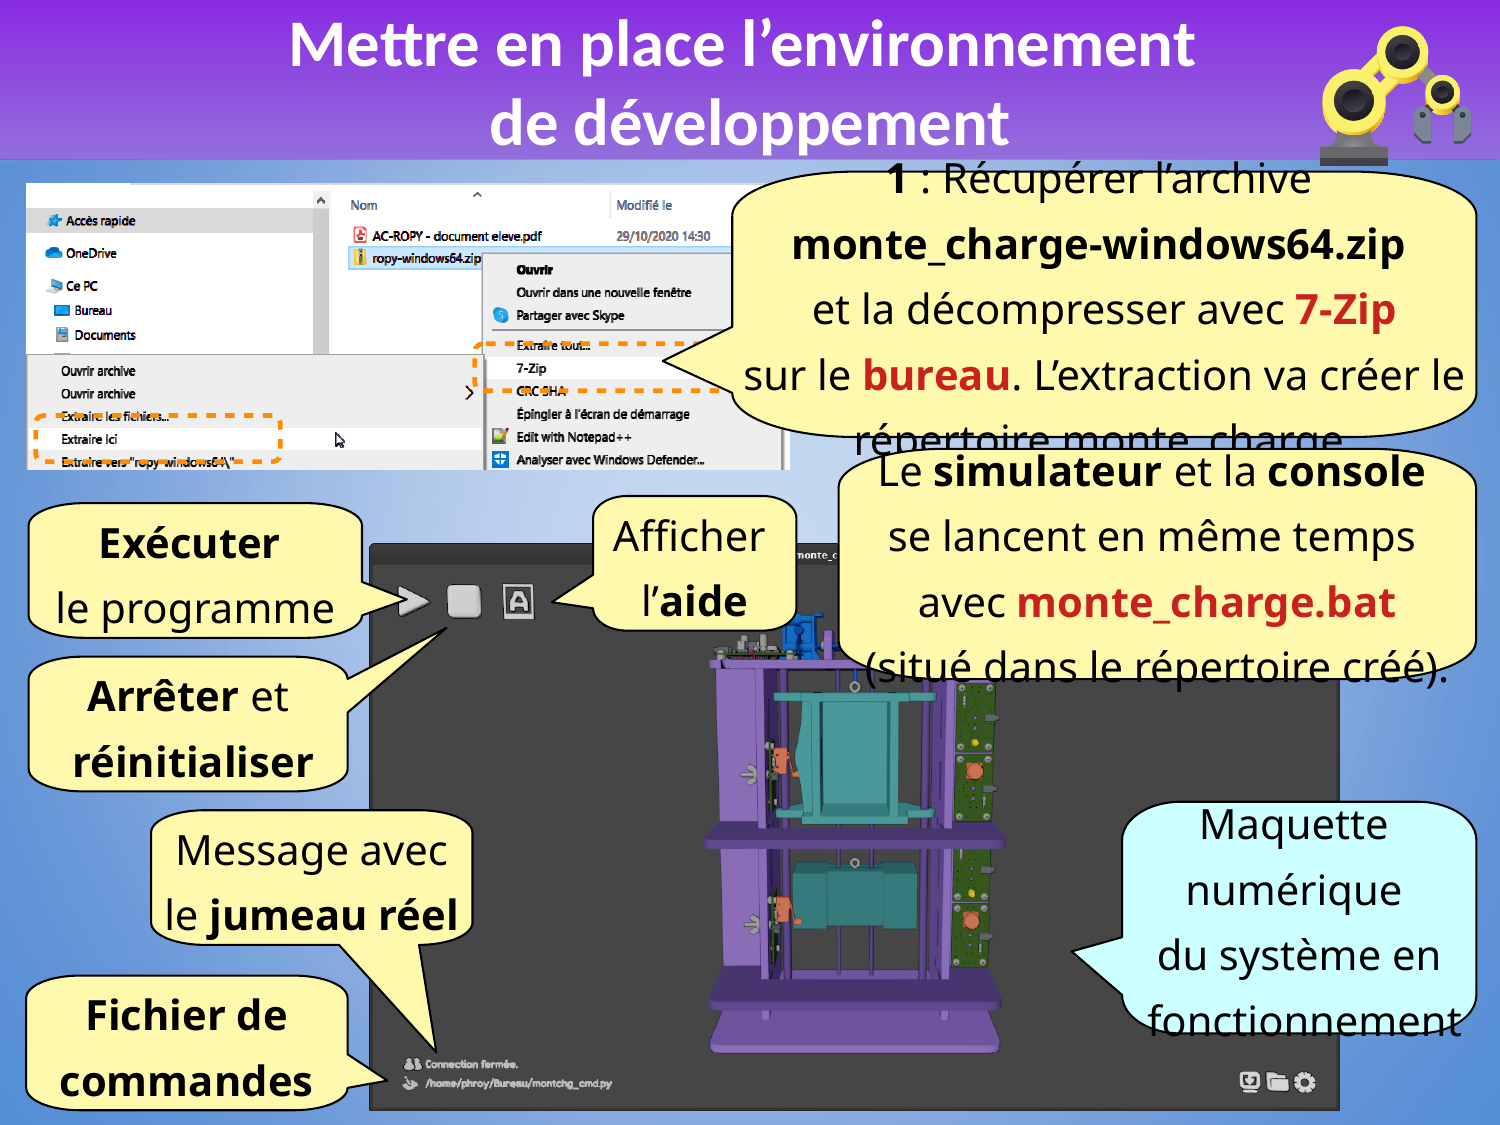

Mettre en place l’environnement
de développement
1 : Récupérer l’archive
monte_charge-windows64.zip
et la décompresser avec 7-Zip
sur le bureau. L’extraction va créer le
répertoire monte_charge.
Le simulateur et la console
se lancent en même temps
avec monte_charge.bat
(situé dans le répertoire créé).
Afficher
l’aide
Exécuter
le programme
Arrêter et
 réinitialiser
Maquette
numérique
du système en
 fonctionnement
Message avec
le jumeau réel
Fichier de
commandes